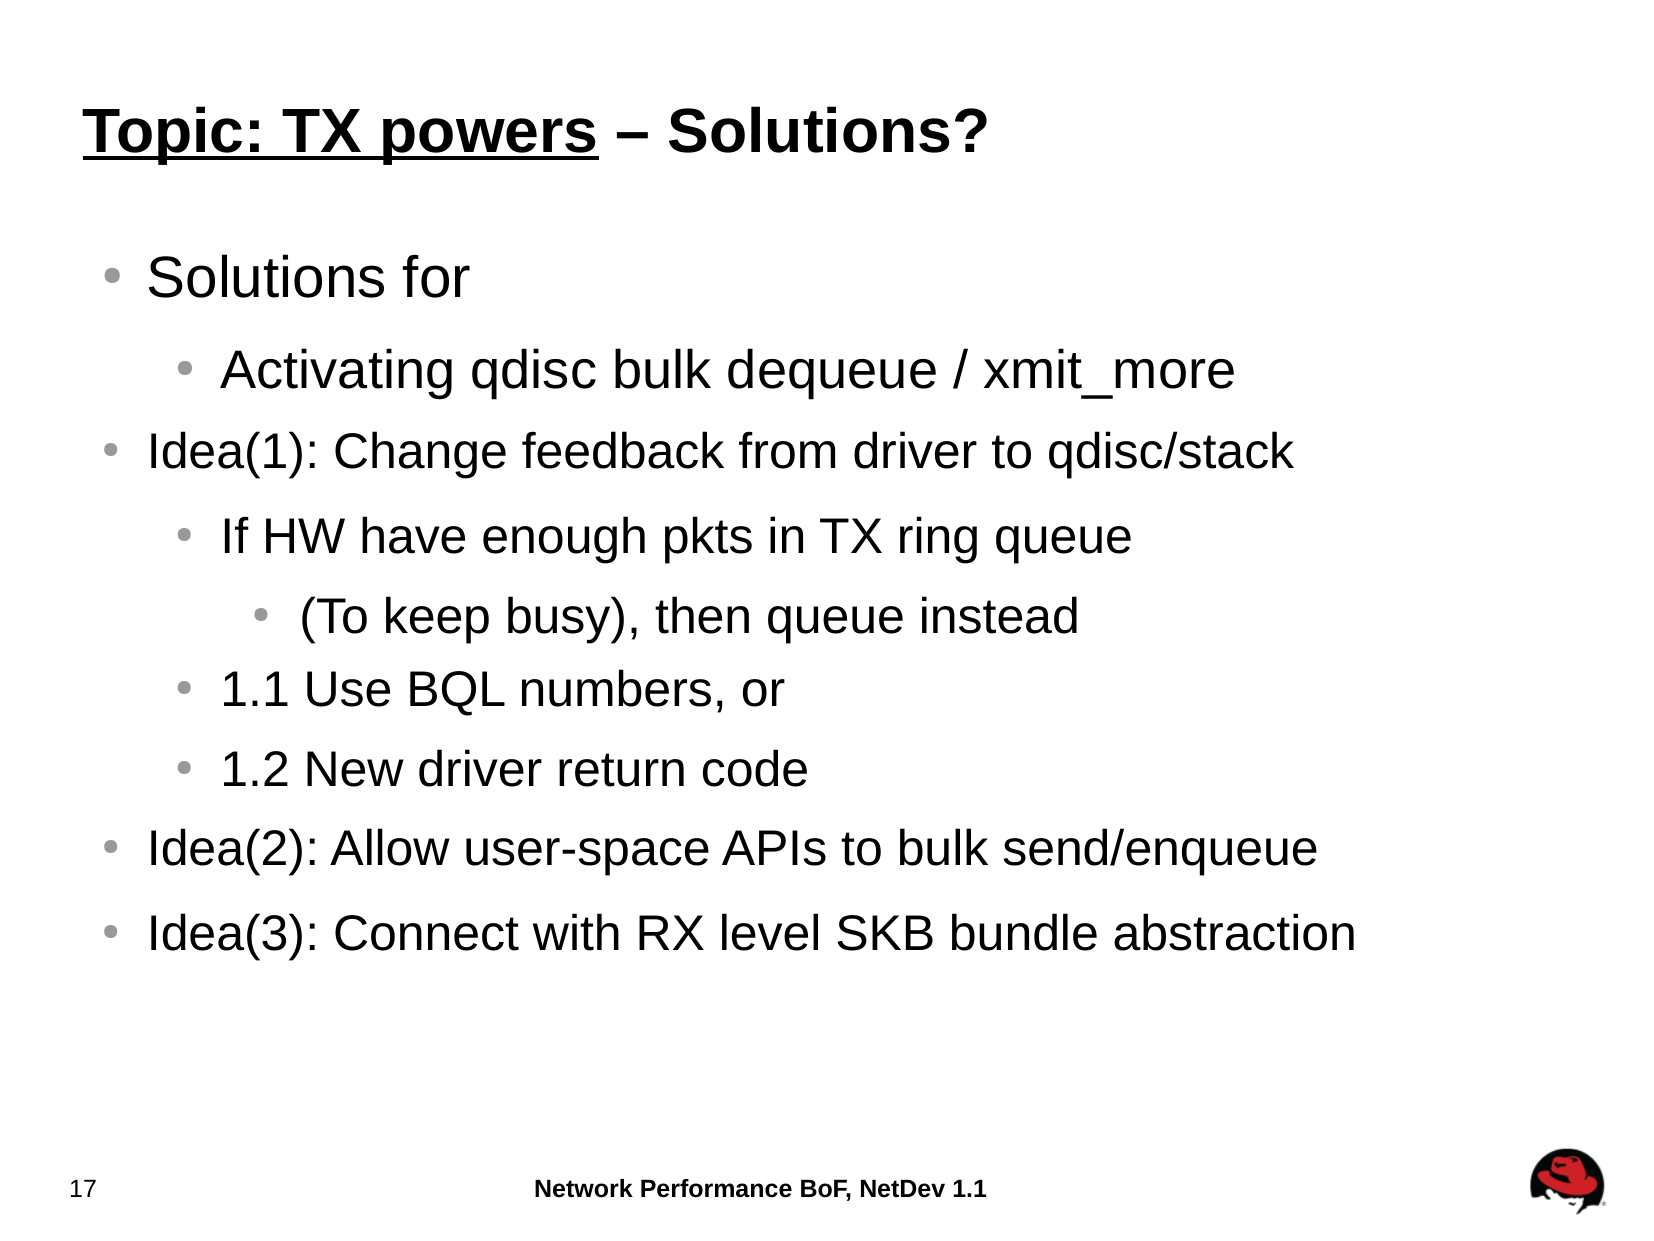

# Topic: TX powers – Solutions?
Solutions for
Activating qdisc bulk dequeue / xmit_more
Idea(1): Change feedback from driver to qdisc/stack
If HW have enough pkts in TX ring queue
(To keep busy), then queue instead
1.1 Use BQL numbers, or
1.2 New driver return code
Idea(2): Allow user-space APIs to bulk send/enqueue
Idea(3): Connect with RX level SKB bundle abstraction